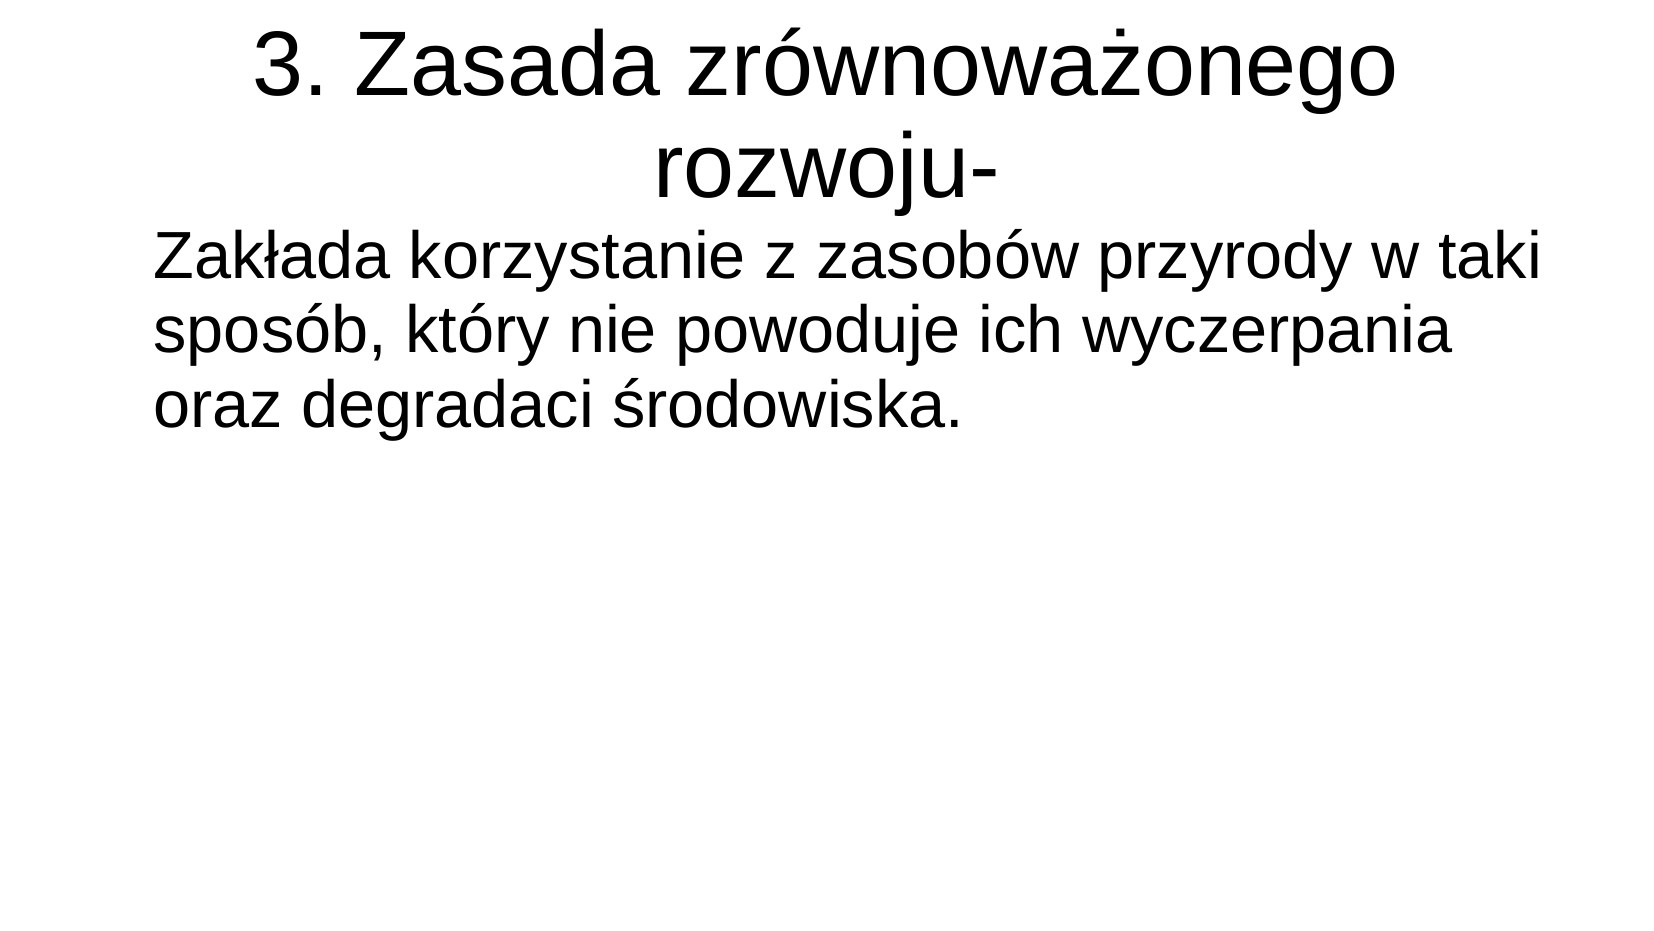

# 3. Zasada zrównoważonego rozwoju-
Zakłada korzystanie z zasobów przyrody w taki sposób, który nie powoduje ich wyczerpania oraz degradaci środowiska.